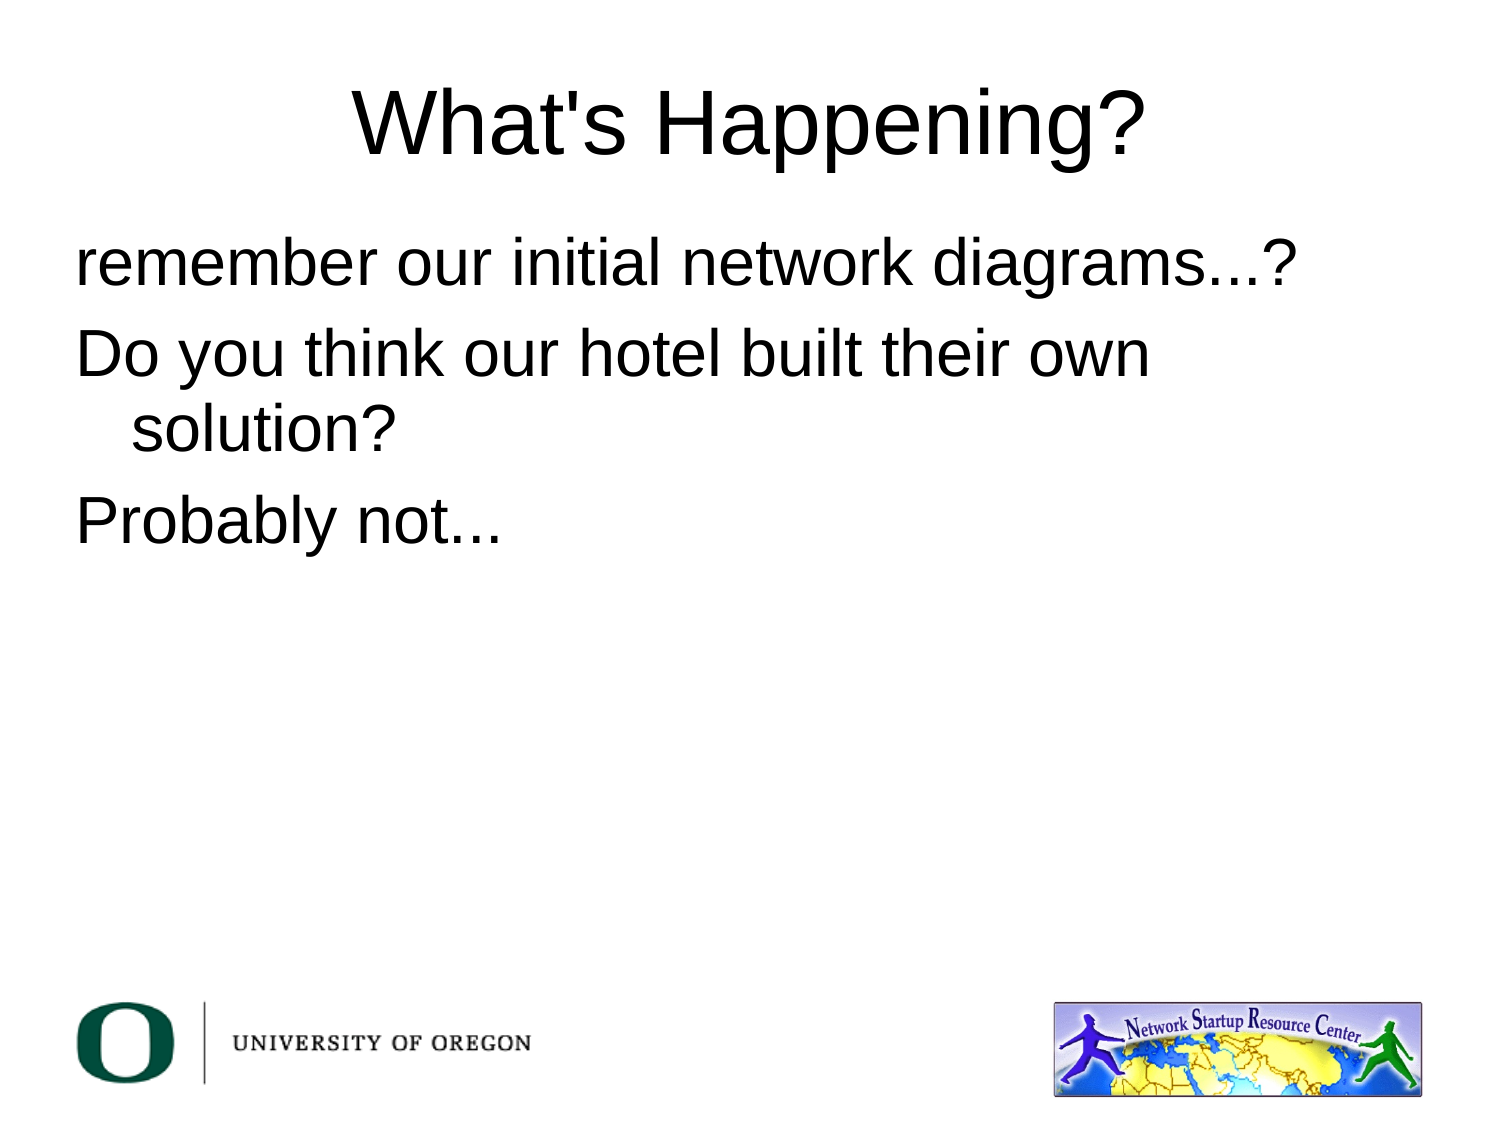

# What's Happening?
remember our initial network diagrams...?
Do you think our hotel built their own solution?
Probably not...